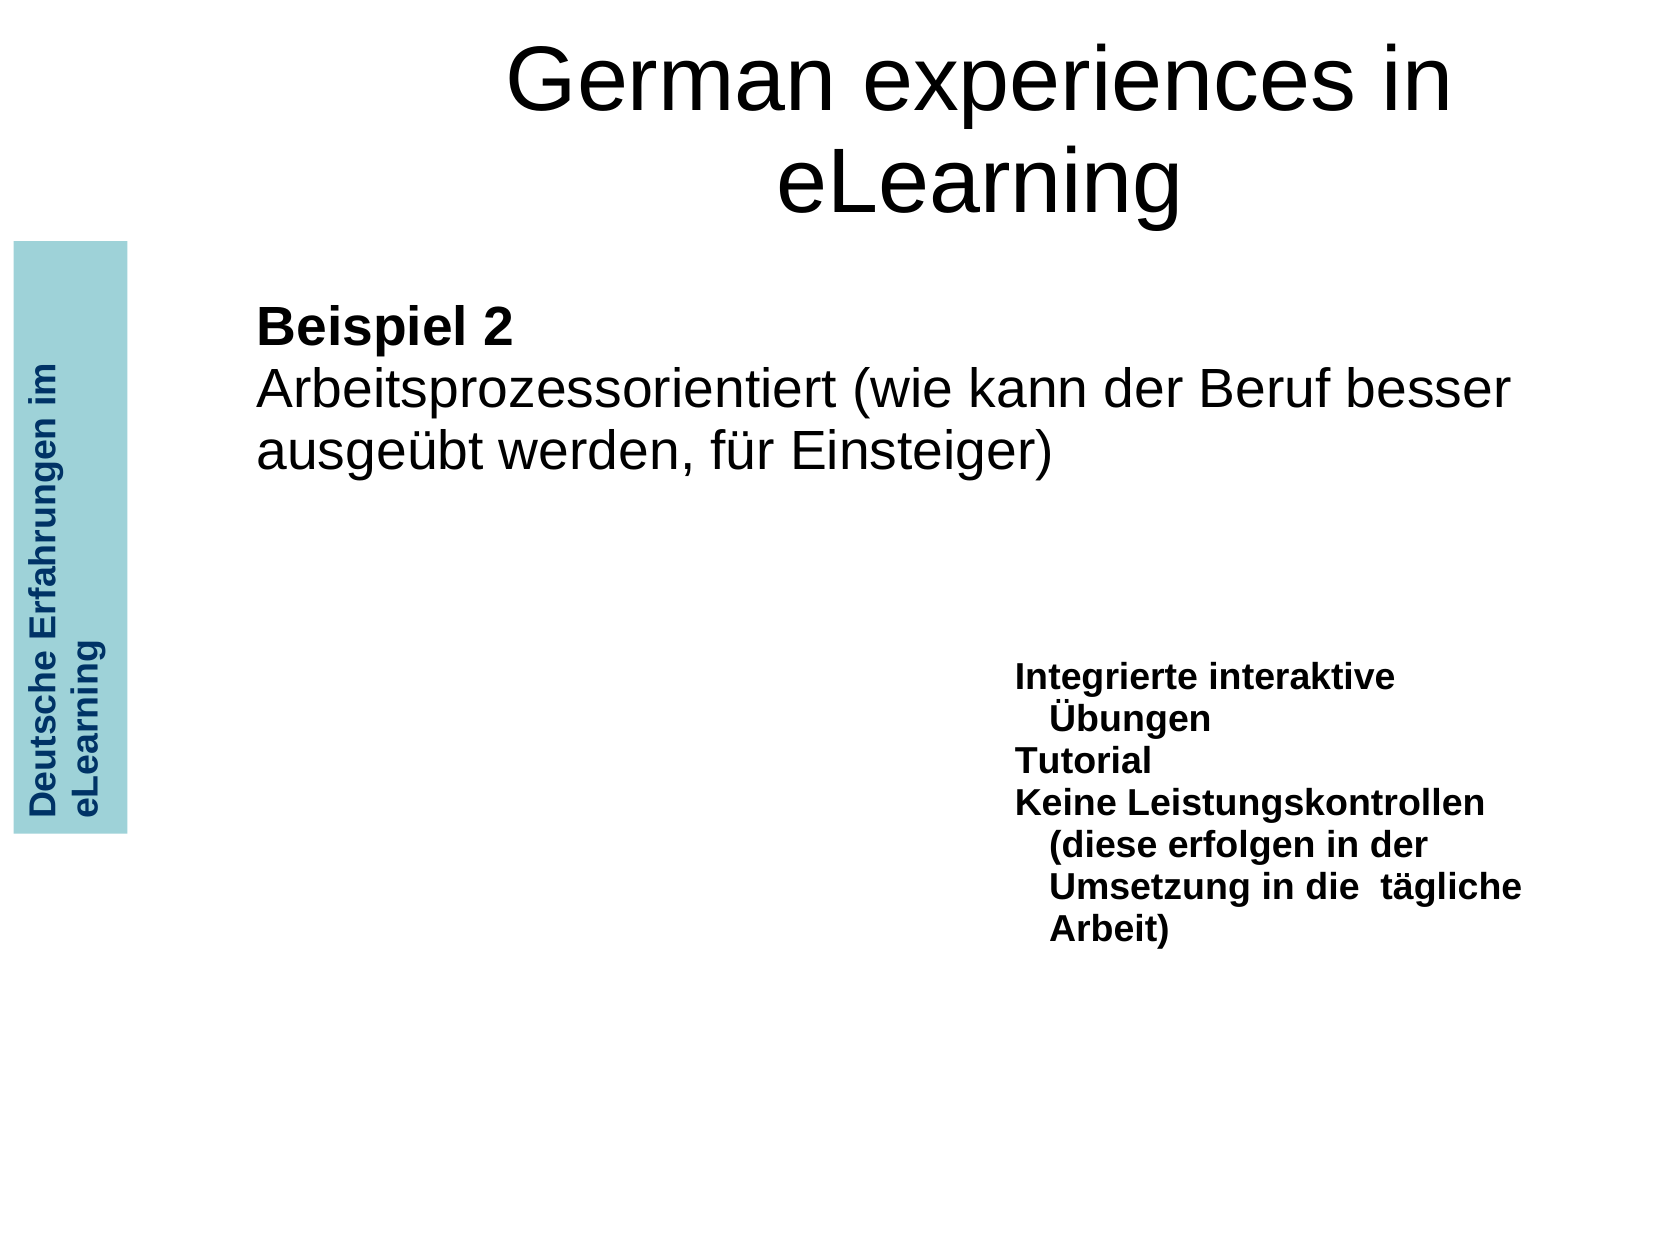

# German experiences in eLearning
Deutsche Erfahrungen im eLearning
Beispiel 2
Arbeitsprozessorientiert (wie kann der Beruf besser ausgeübt werden, für Einsteiger)
Integrierte interaktive Übungen
Tutorial
Keine Leistungskontrollen (diese erfolgen in der Umsetzung in die tägliche Arbeit)